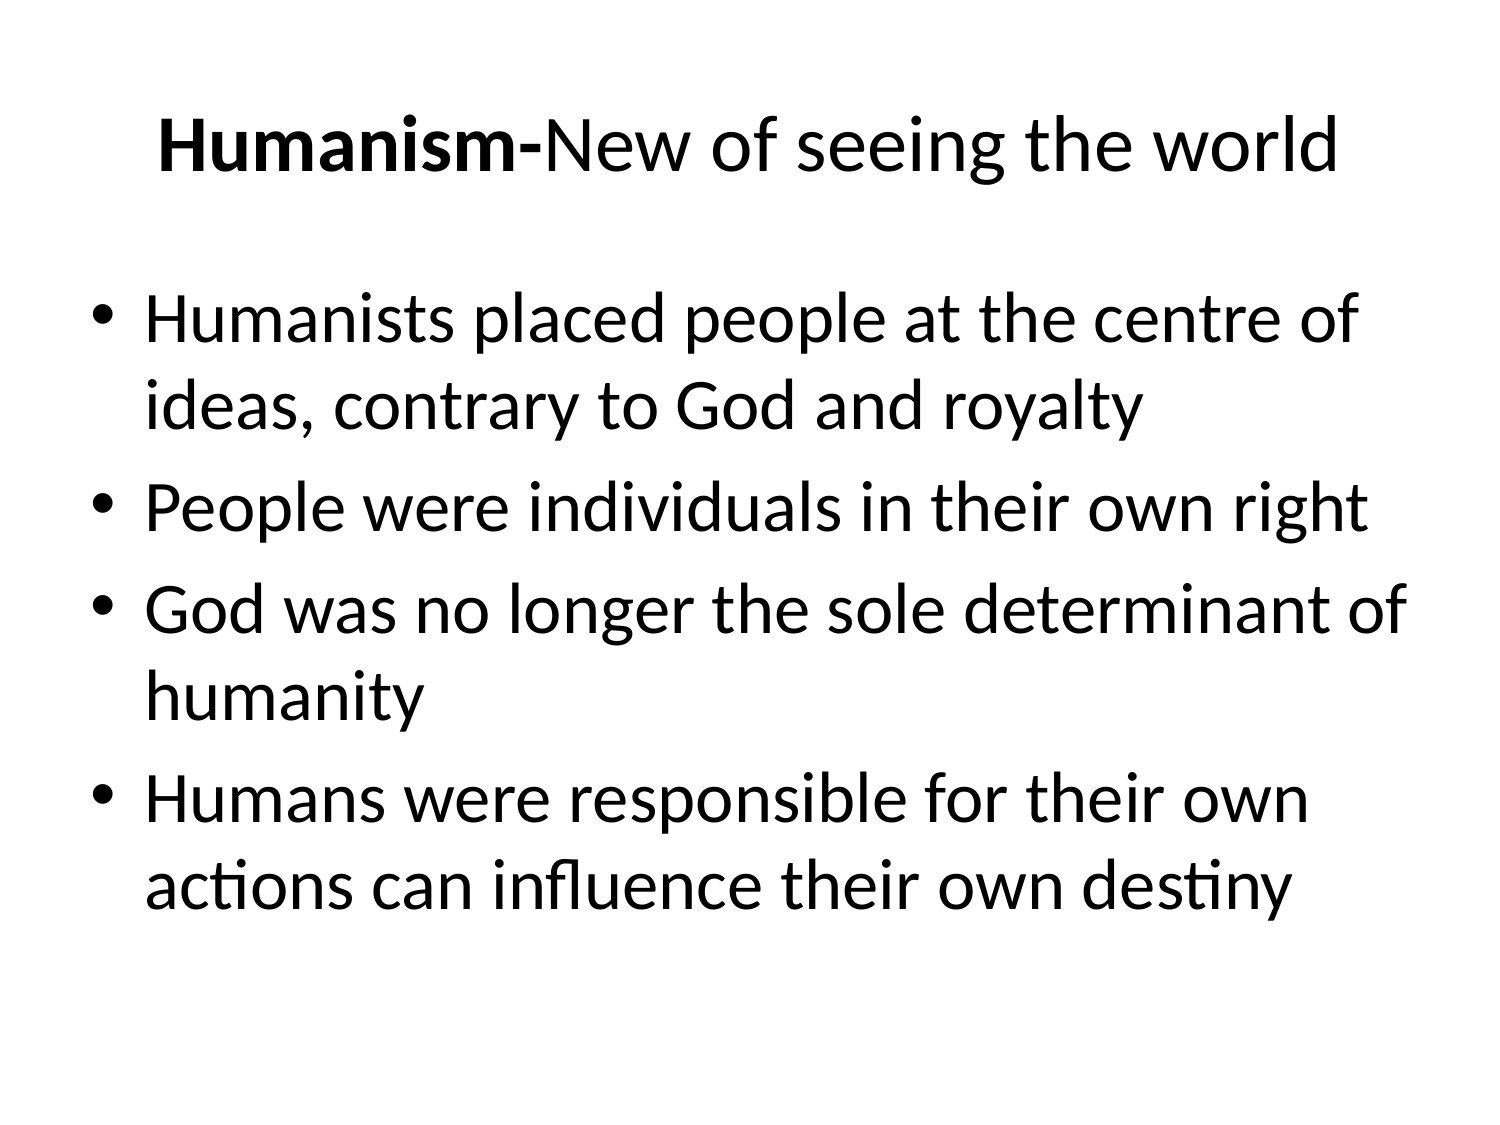

# Humanism-New of seeing the world
Humanists placed people at the centre of ideas, contrary to God and royalty
People were individuals in their own right
God was no longer the sole determinant of humanity
Humans were responsible for their own actions can influence their own destiny